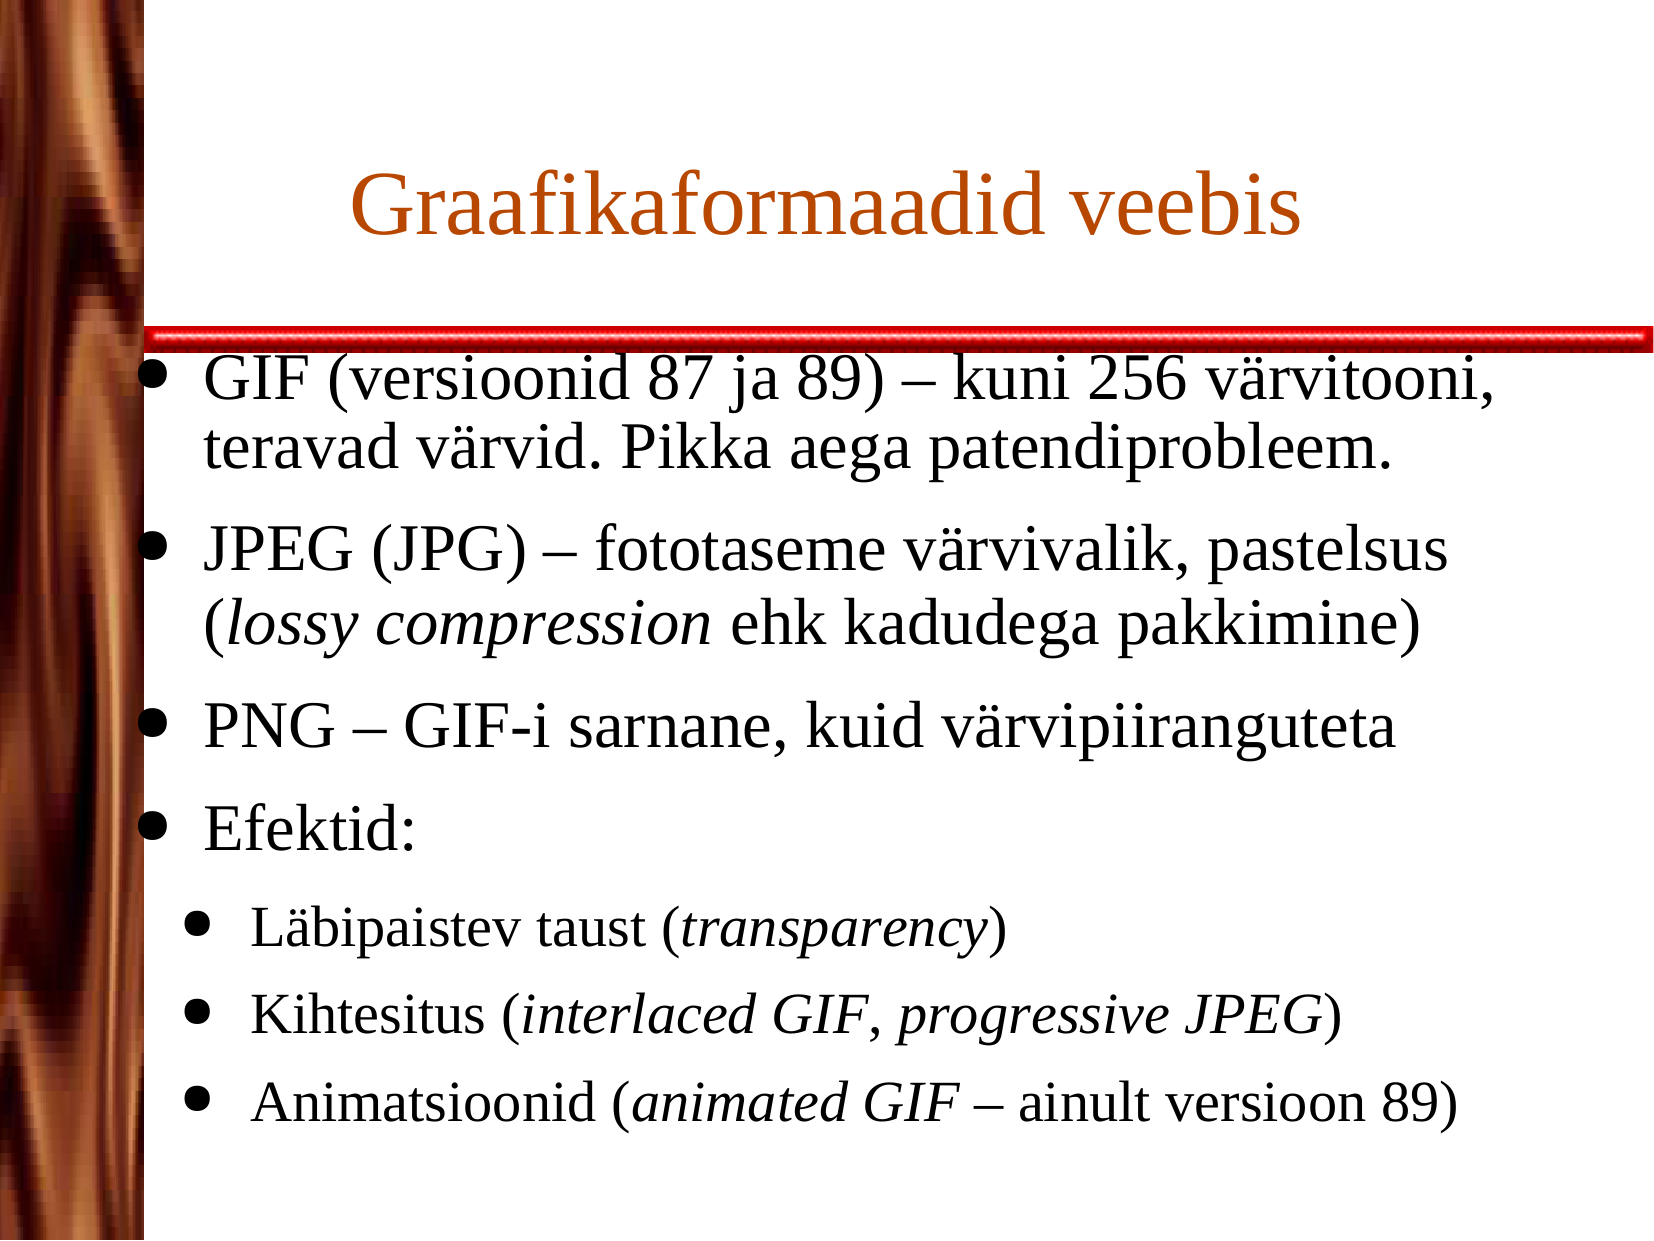

# Graafikaformaadid veebis
GIF (versioonid 87 ja 89) – kuni 256 värvitooni, teravad värvid. Pikka aega patendiprobleem.
JPEG (JPG) – fototaseme värvivalik, pastelsus (lossy compression ehk kadudega pakkimine)
PNG – GIF-i sarnane, kuid värvipiiranguteta
Efektid:
Läbipaistev taust (transparency)
Kihtesitus (interlaced GIF, progressive JPEG)
Animatsioonid (animated GIF – ainult versioon 89)